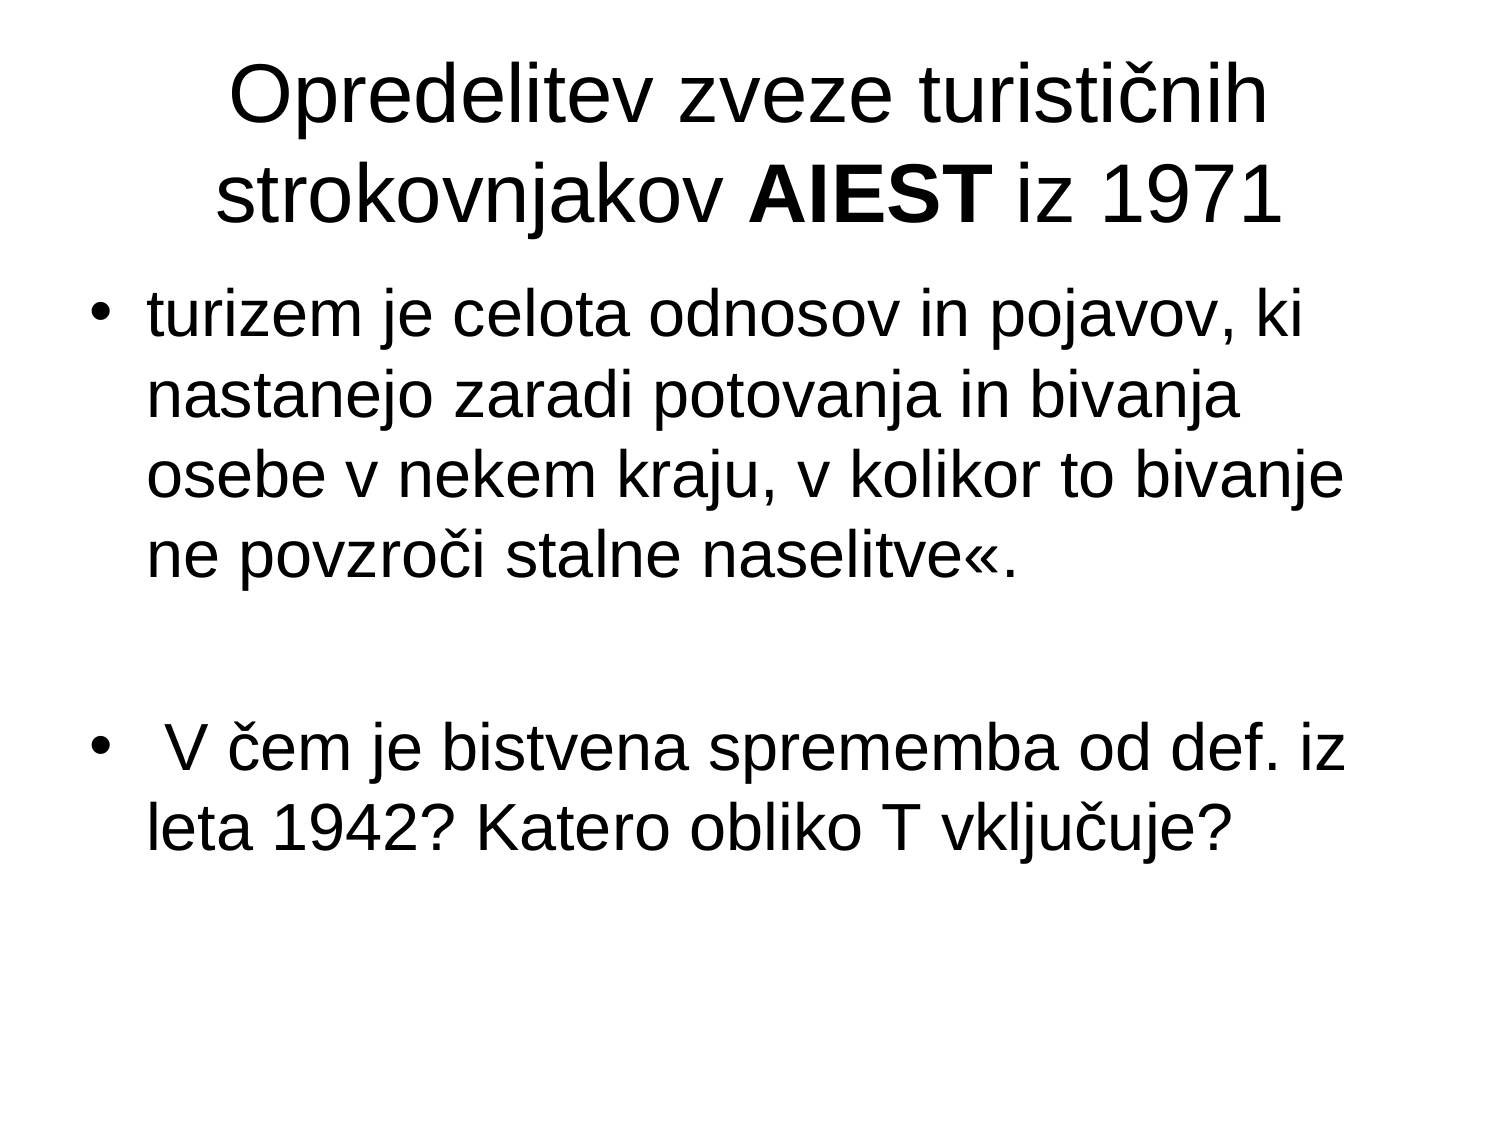

# Opredelitev zveze turističnih strokovnjakov AIEST iz 1971
turizem je celota odnosov in pojavov, ki nastanejo zaradi potovanja in bivanja osebe v nekem kraju, v kolikor to bivanje ne povzroči stalne naselitve«.
 V čem je bistvena sprememba od def. iz leta 1942? Katero obliko T vključuje?